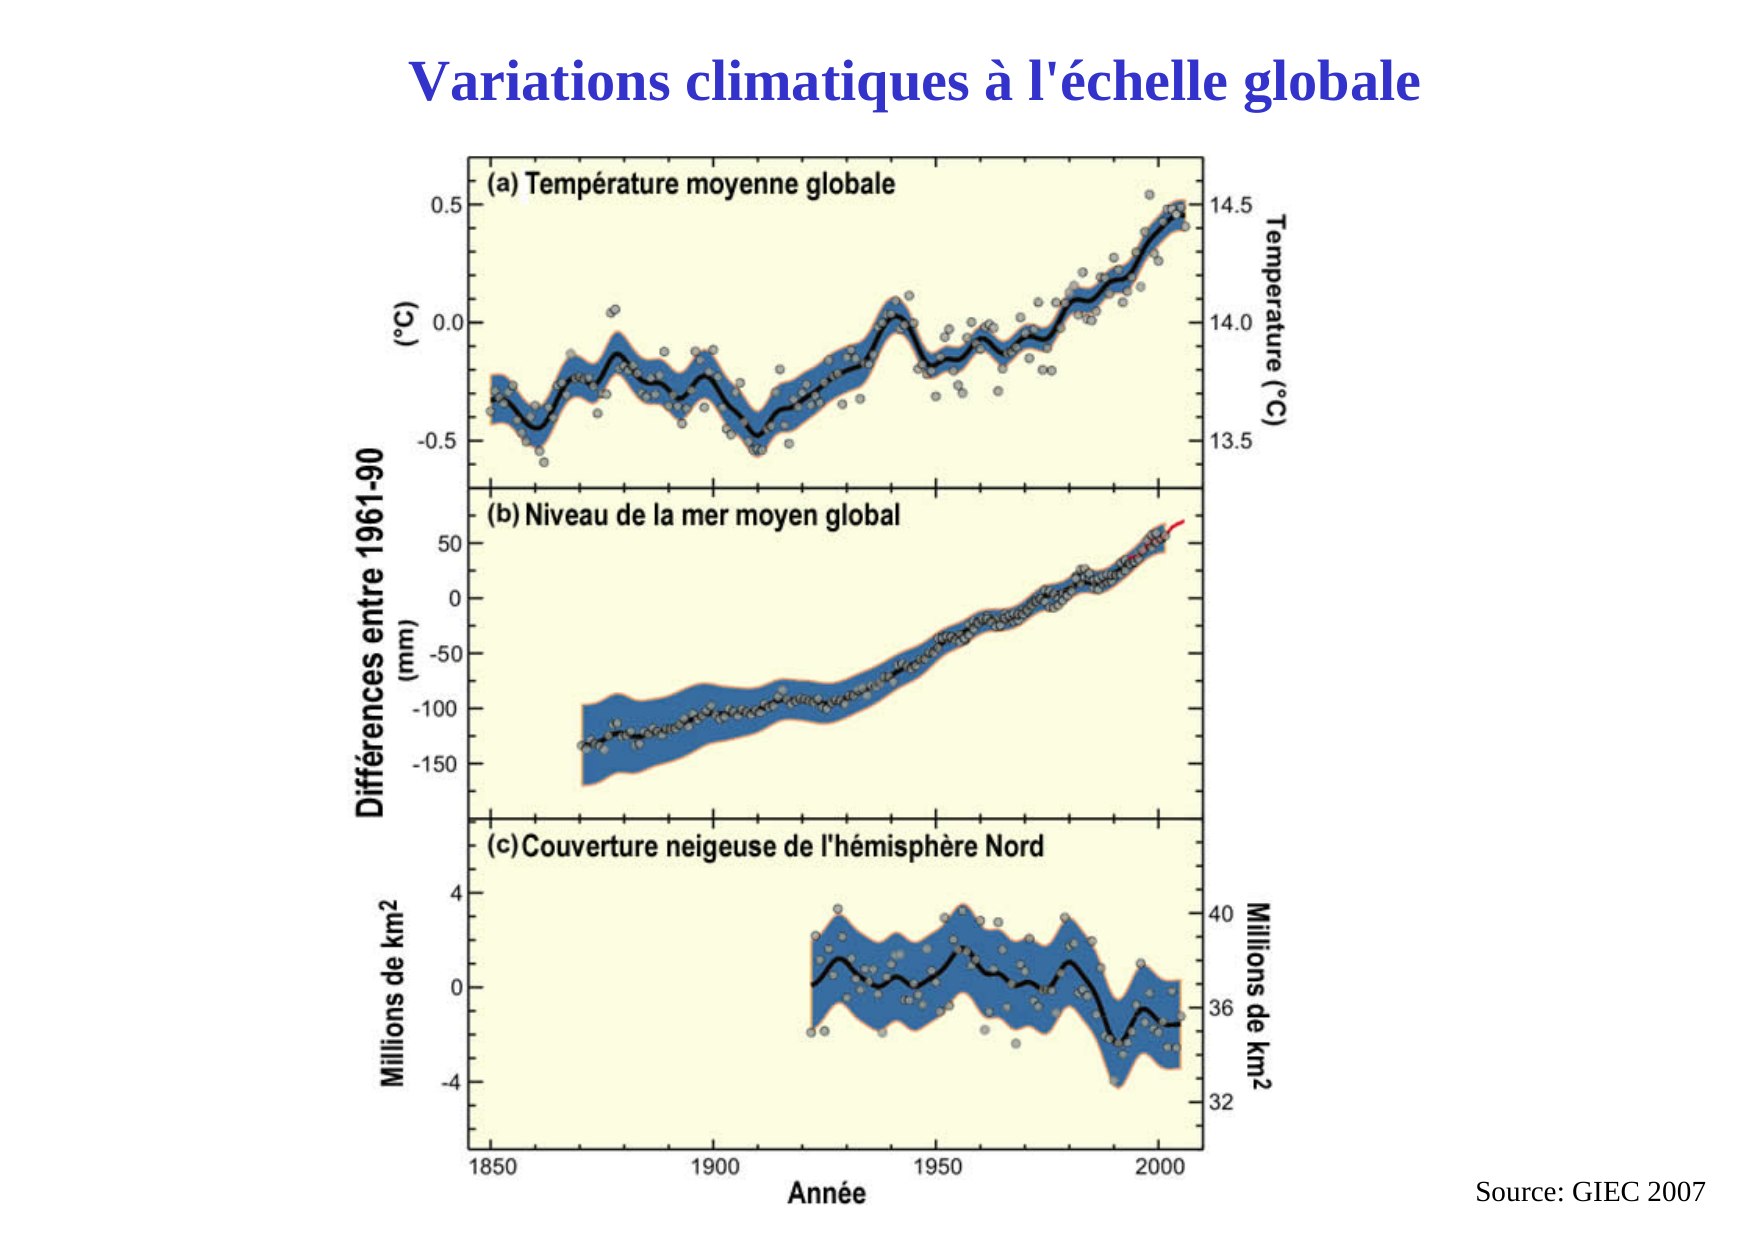

Variations climatiques à l'échelle globale
Source: GIEC 2007